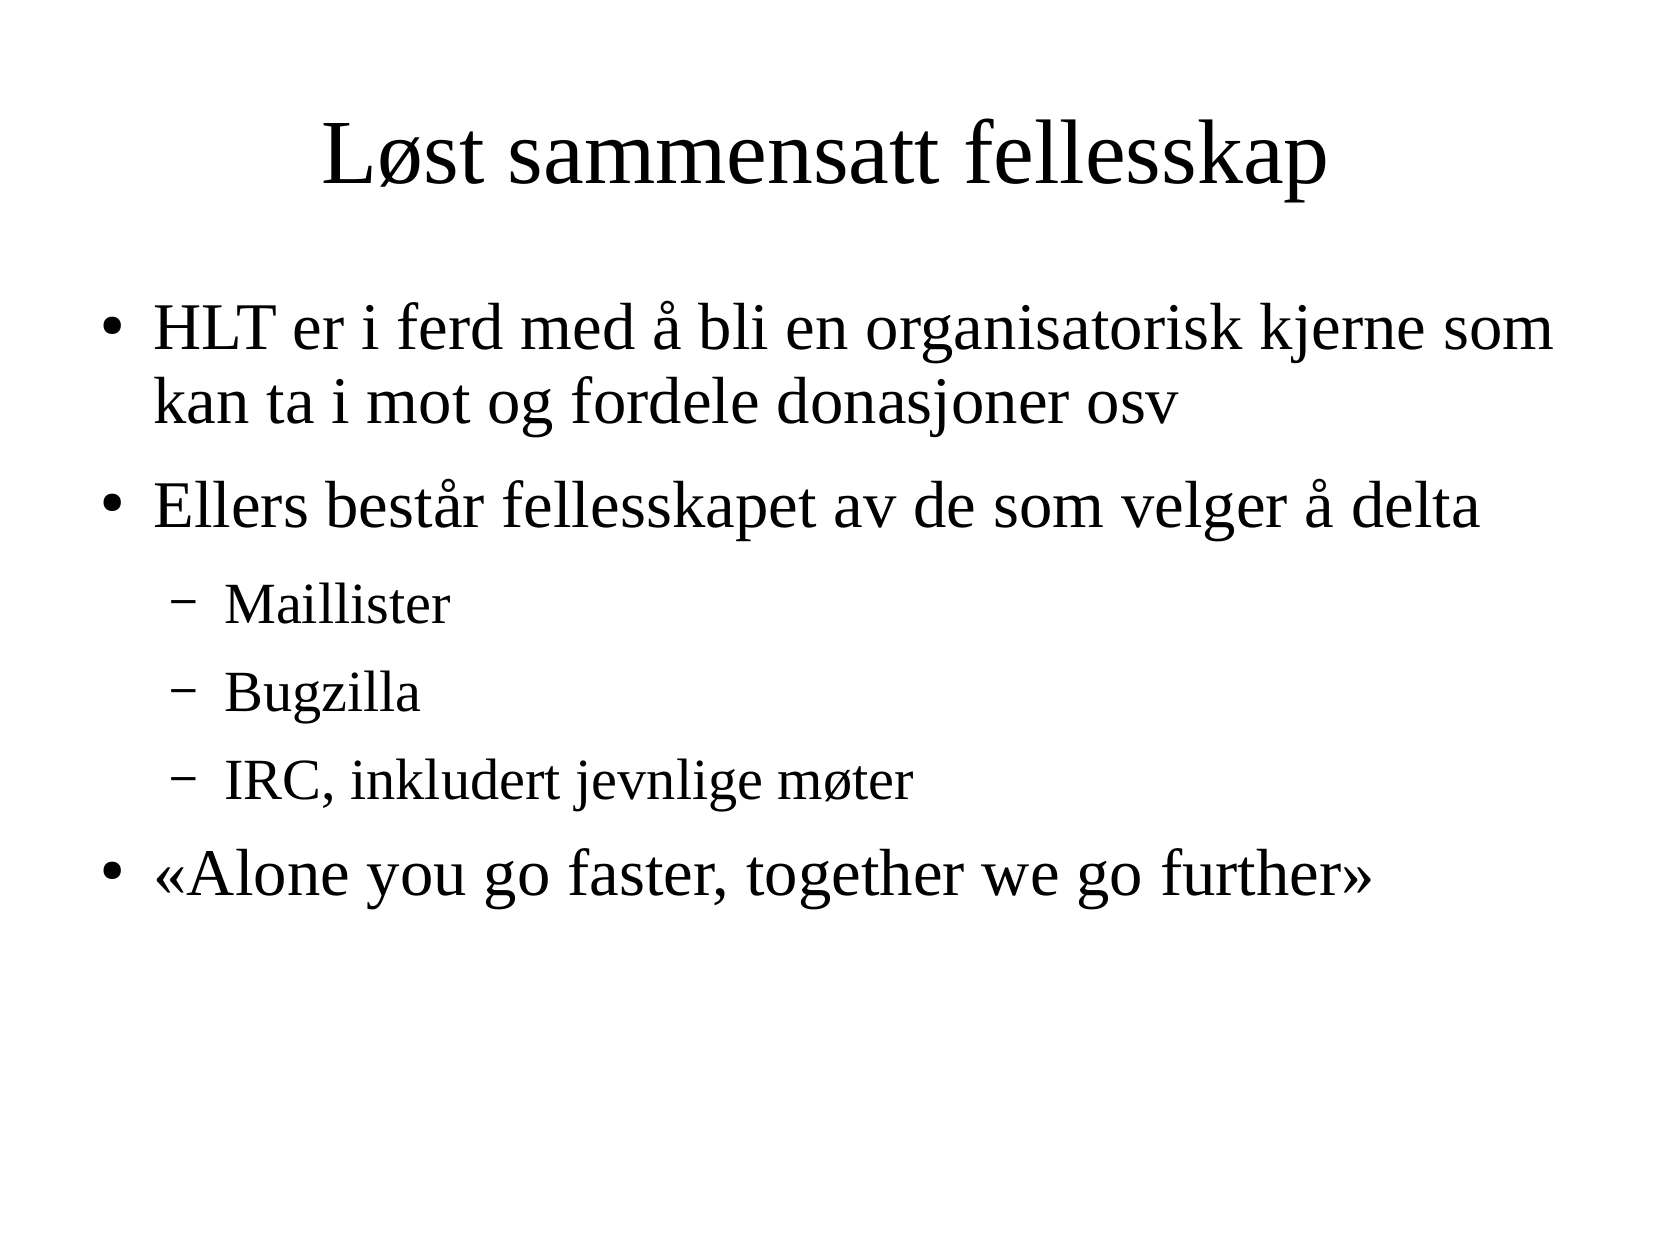

# Løst sammensatt fellesskap
HLT er i ferd med å bli en organisatorisk kjerne som kan ta i mot og fordele donasjoner osv
Ellers består fellesskapet av de som velger å delta
Maillister
Bugzilla
IRC, inkludert jevnlige møter
«Alone you go faster, together we go further»